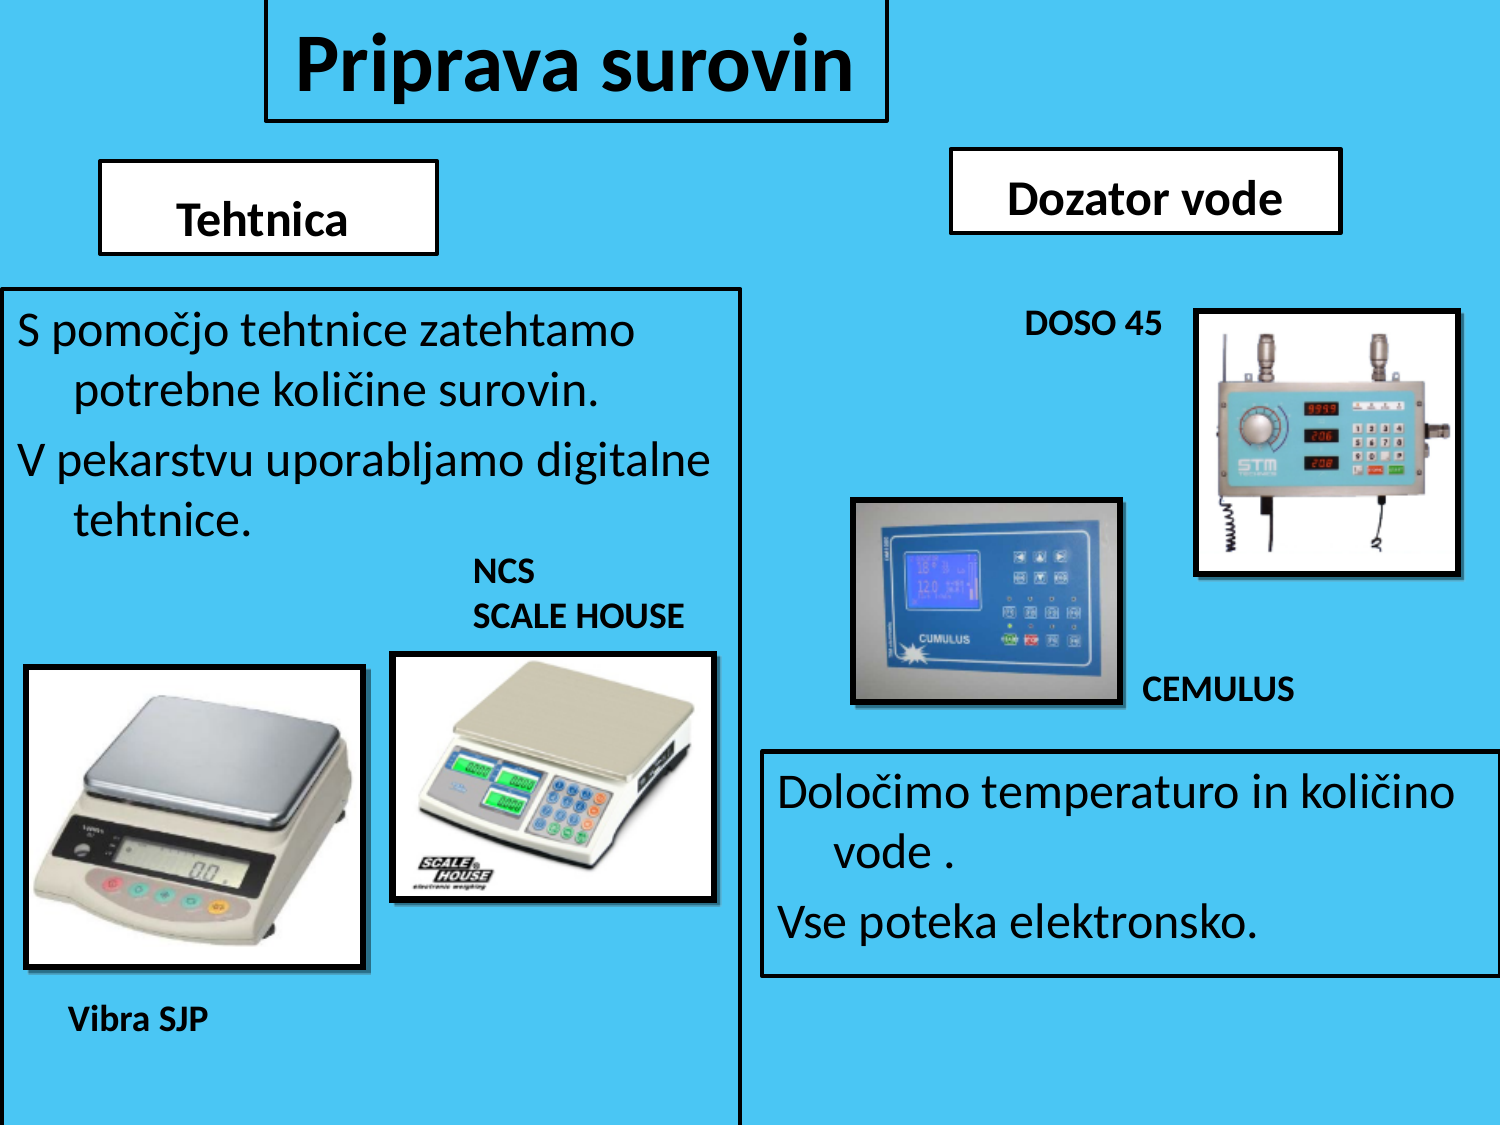

# Priprava surovin
Dozator vode
Tehtnica
S pomočjo tehtnice zatehtamo potrebne količine surovin.
V pekarstvu uporabljamo digitalne tehtnice.
DOSO 45
NCS
SCALE HOUSE
CEMULUS
Določimo temperaturo in količino vode .
Vse poteka elektronsko.
Vibra SJP